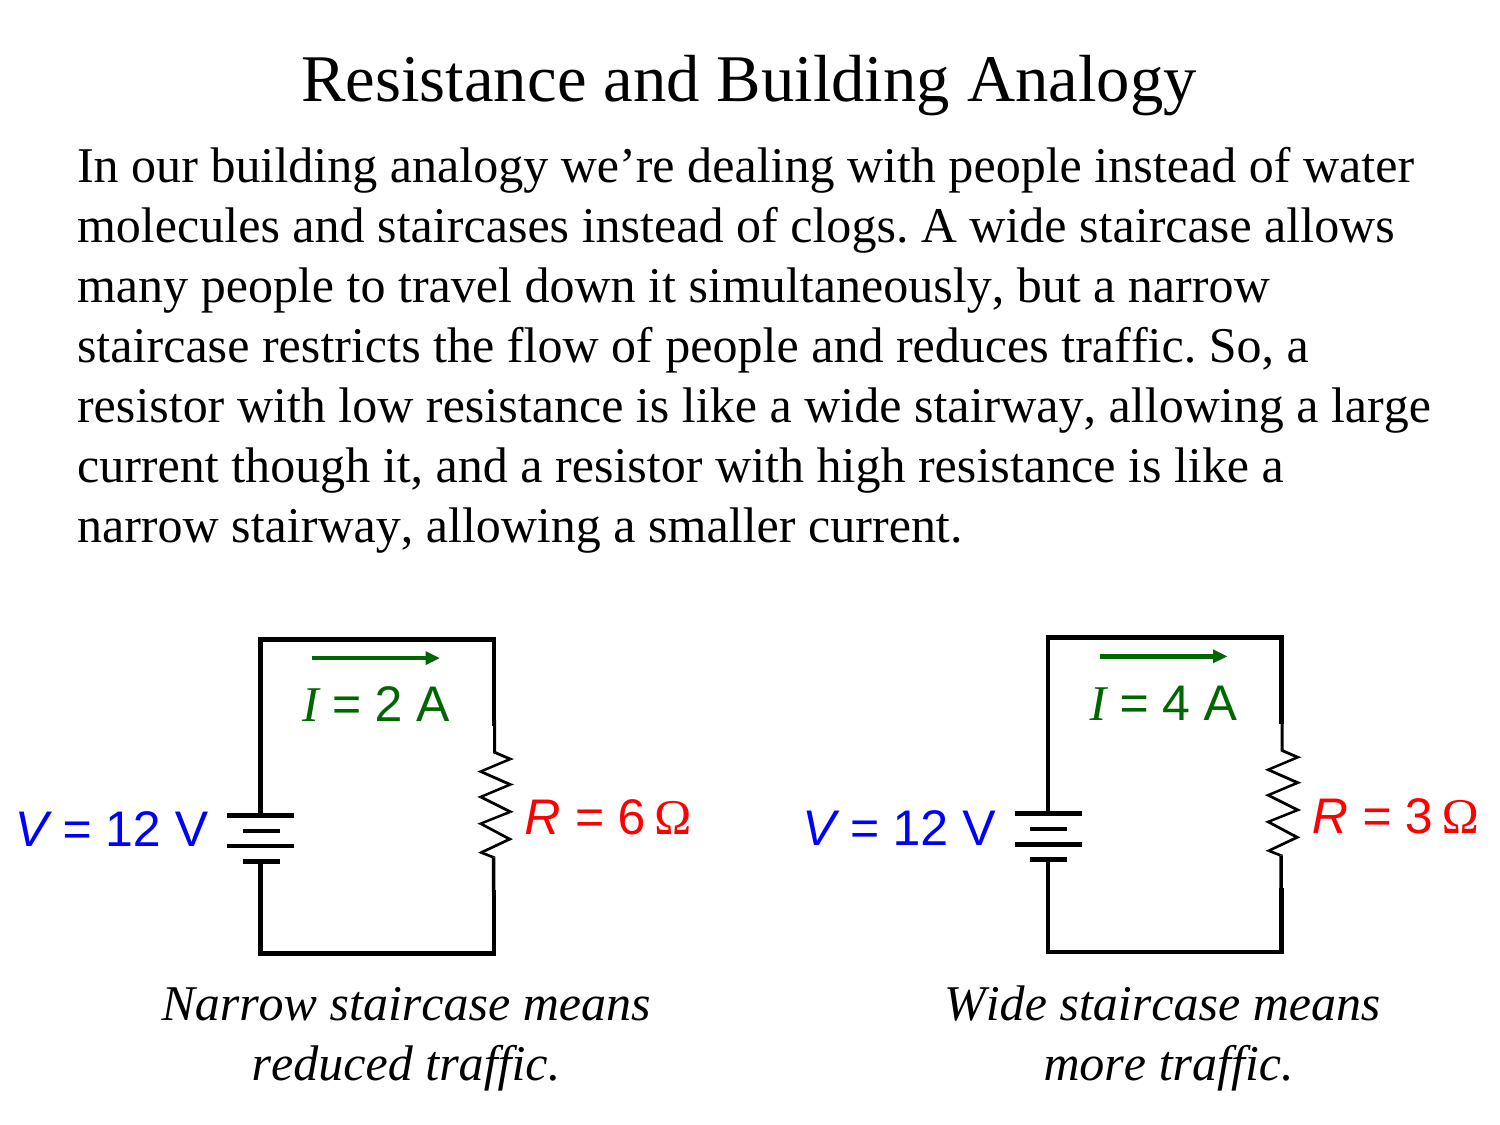

# Resistance and Building Analogy
In our building analogy we’re dealing with people instead of water molecules and staircases instead of clogs. A wide staircase allows many people to travel down it simultaneously, but a narrow staircase restricts the flow of people and reduces traffic. So, a resistor with low resistance is like a wide stairway, allowing a large current though it, and a resistor with high resistance is like a narrow stairway, allowing a smaller current.
I = 4 A
I = 2 A
R = 3 Ω
R = 6 Ω
V = 12 V
V = 12 V
Narrow staircase means reduced traffic.
Wide staircase means
more traffic.